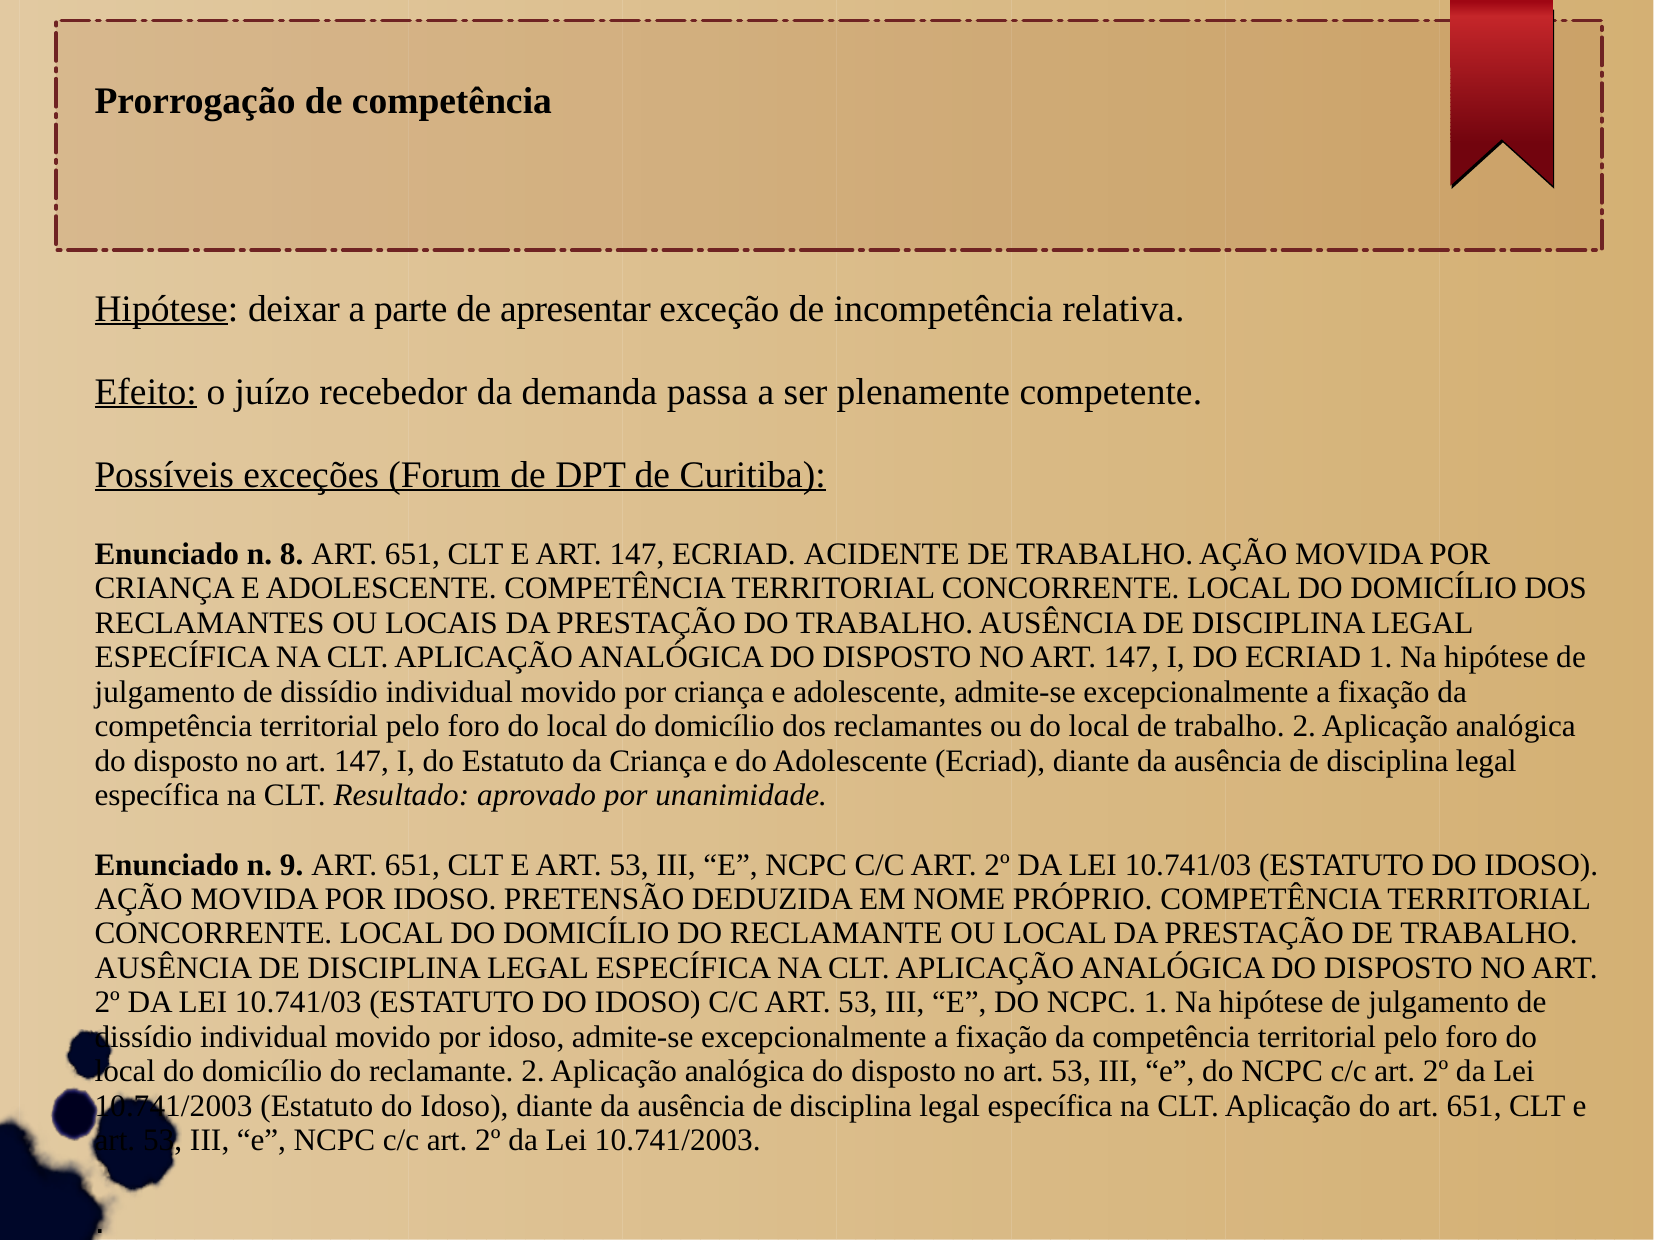

# Prorrogação de competência Hipótese: deixar a parte de apresentar exceção de incompetência relativa. Efeito: o juízo recebedor da demanda passa a ser plenamente competente. Possíveis exceções (Forum de DPT de Curitiba): Enunciado n. 8. ART. 651, CLT E ART. 147, ECRIAD. ACIDENTE DE TRABALHO. AÇÃO MOVIDA POR CRIANÇA E ADOLESCENTE. COMPETÊNCIA TERRITORIAL CONCORRENTE. LOCAL DO DOMICÍLIO DOS RECLAMANTES OU LOCAIS DA PRESTAÇÃO DO TRABALHO. AUSÊNCIA DE DISCIPLINA LEGAL ESPECÍFICA NA CLT. APLICAÇÃO ANALÓGICA DO DISPOSTO NO ART. 147, I, DO ECRIAD 1. Na hipótese de julgamento de dissídio individual movido por criança e adolescente, admite-se excepcionalmente a fixação da competência territorial pelo foro do local do domicílio dos reclamantes ou do local de trabalho. 2. Aplicação analógica do disposto no art. 147, I, do Estatuto da Criança e do Adolescente (Ecriad), diante da ausência de disciplina legal específica na CLT. Resultado: aprovado por unanimidade. Enunciado n. 9. ART. 651, CLT E ART. 53, III, “E”, NCPC C/C ART. 2º DA LEI 10.741/03 (ESTATUTO DO IDOSO). AÇÃO MOVIDA POR IDOSO. PRETENSÃO DEDUZIDA EM NOME PRÓPRIO. COMPETÊNCIA TERRITORIAL CONCORRENTE. LOCAL DO DOMICÍLIO DO RECLAMANTE OU LOCAL DA PRESTAÇÃO DE TRABALHO. AUSÊNCIA DE DISCIPLINA LEGAL ESPECÍFICA NA CLT. APLICAÇÃO ANALÓGICA DO DISPOSTO NO ART. 2º DA LEI 10.741/03 (ESTATUTO DO IDOSO) C/C ART. 53, III, “E”, DO NCPC. 1. Na hipótese de julgamento de dissídio individual movido por idoso, admite-se excepcionalmente a fixação da competência territorial pelo foro do local do domicílio do reclamante. 2. Aplicação analógica do disposto no art. 53, III, “e”, do NCPC c/c art. 2º da Lei 10.741/2003 (Estatuto do Idoso), diante da ausência de disciplina legal específica na CLT. Aplicação do art. 651, CLT e art. 53, III, “e”, NCPC c/c art. 2º da Lei 10.741/2003. .